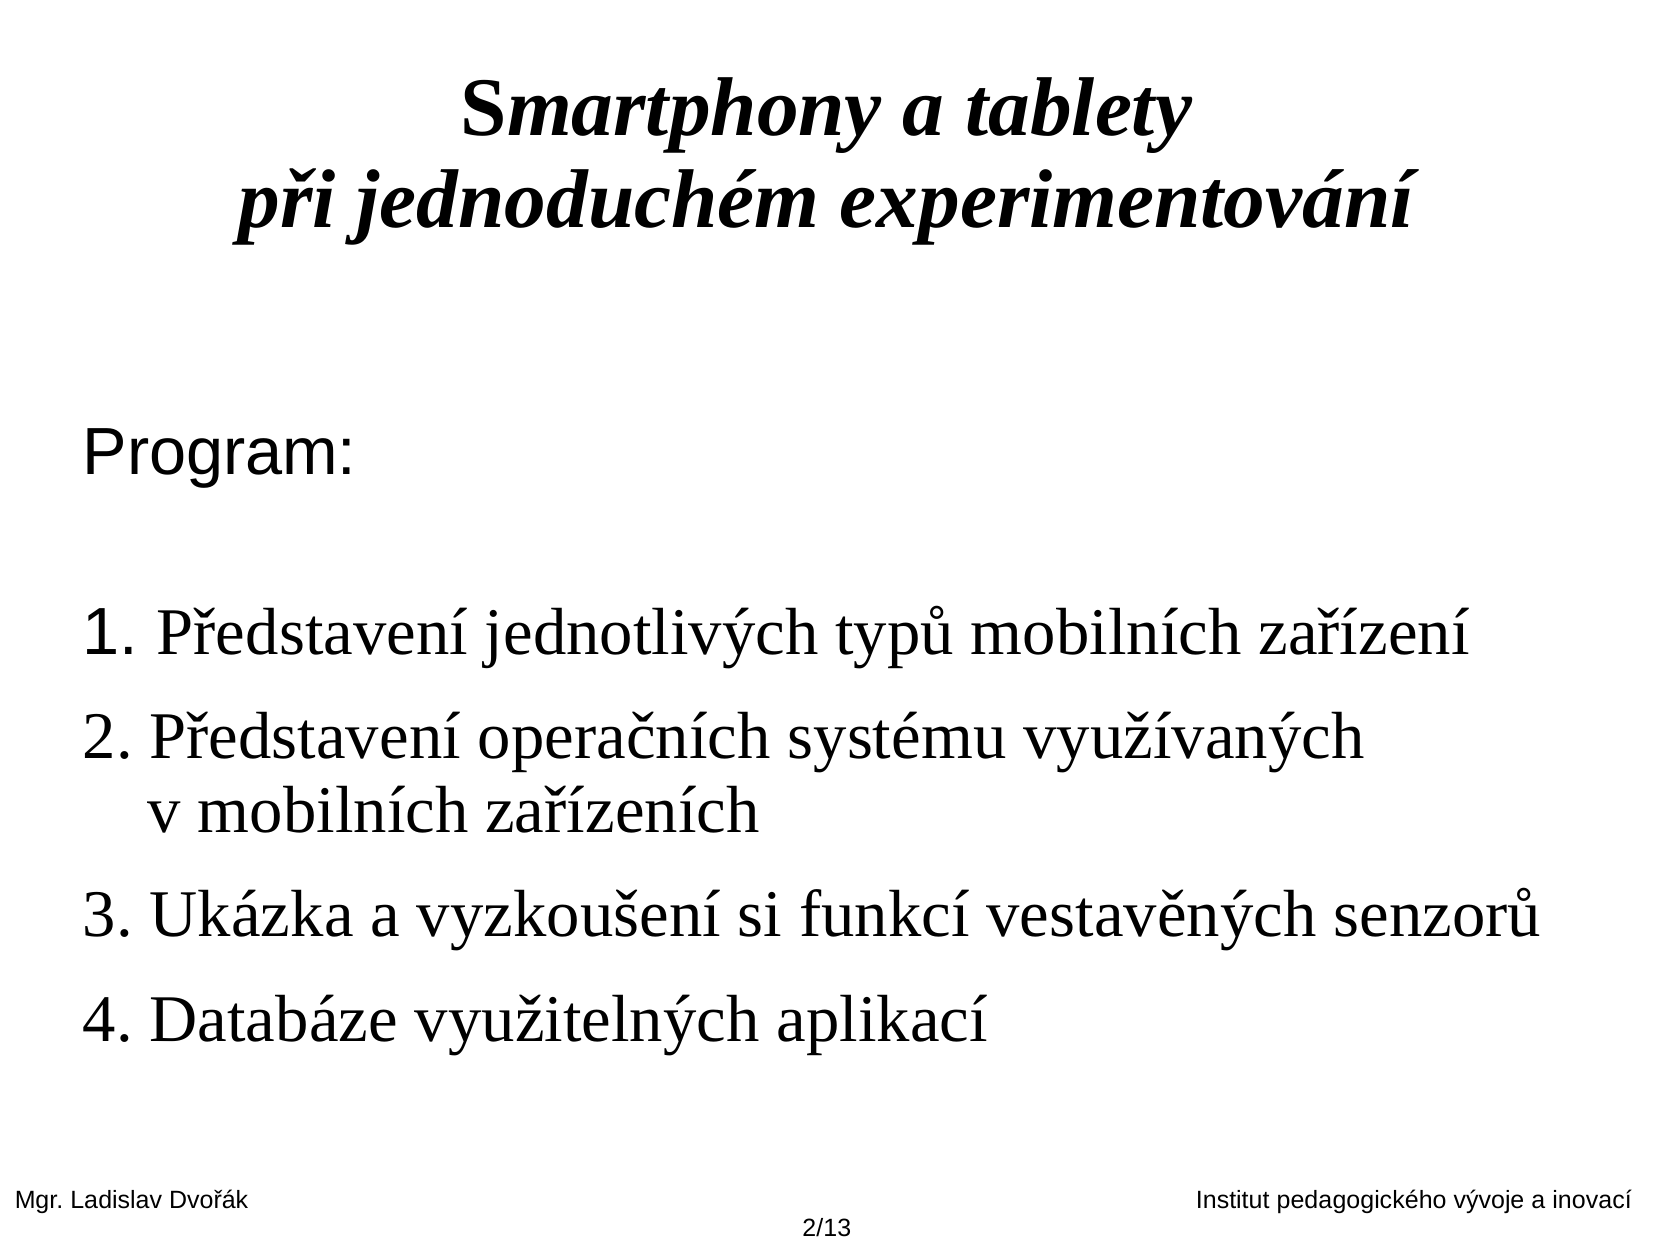

# Smartphony a tablety při jednoduchém experimentování
Program:
 Představení jednotlivých typů mobilních zařízení
 Představení operačních systému využívaných v mobilních zařízeních
 Ukázka a vyzkoušení si funkcí vestavěných senzorů
 Databáze využitelných aplikací
Mgr. Ladislav Dvořák													Institut pedagogického vývoje a inovací